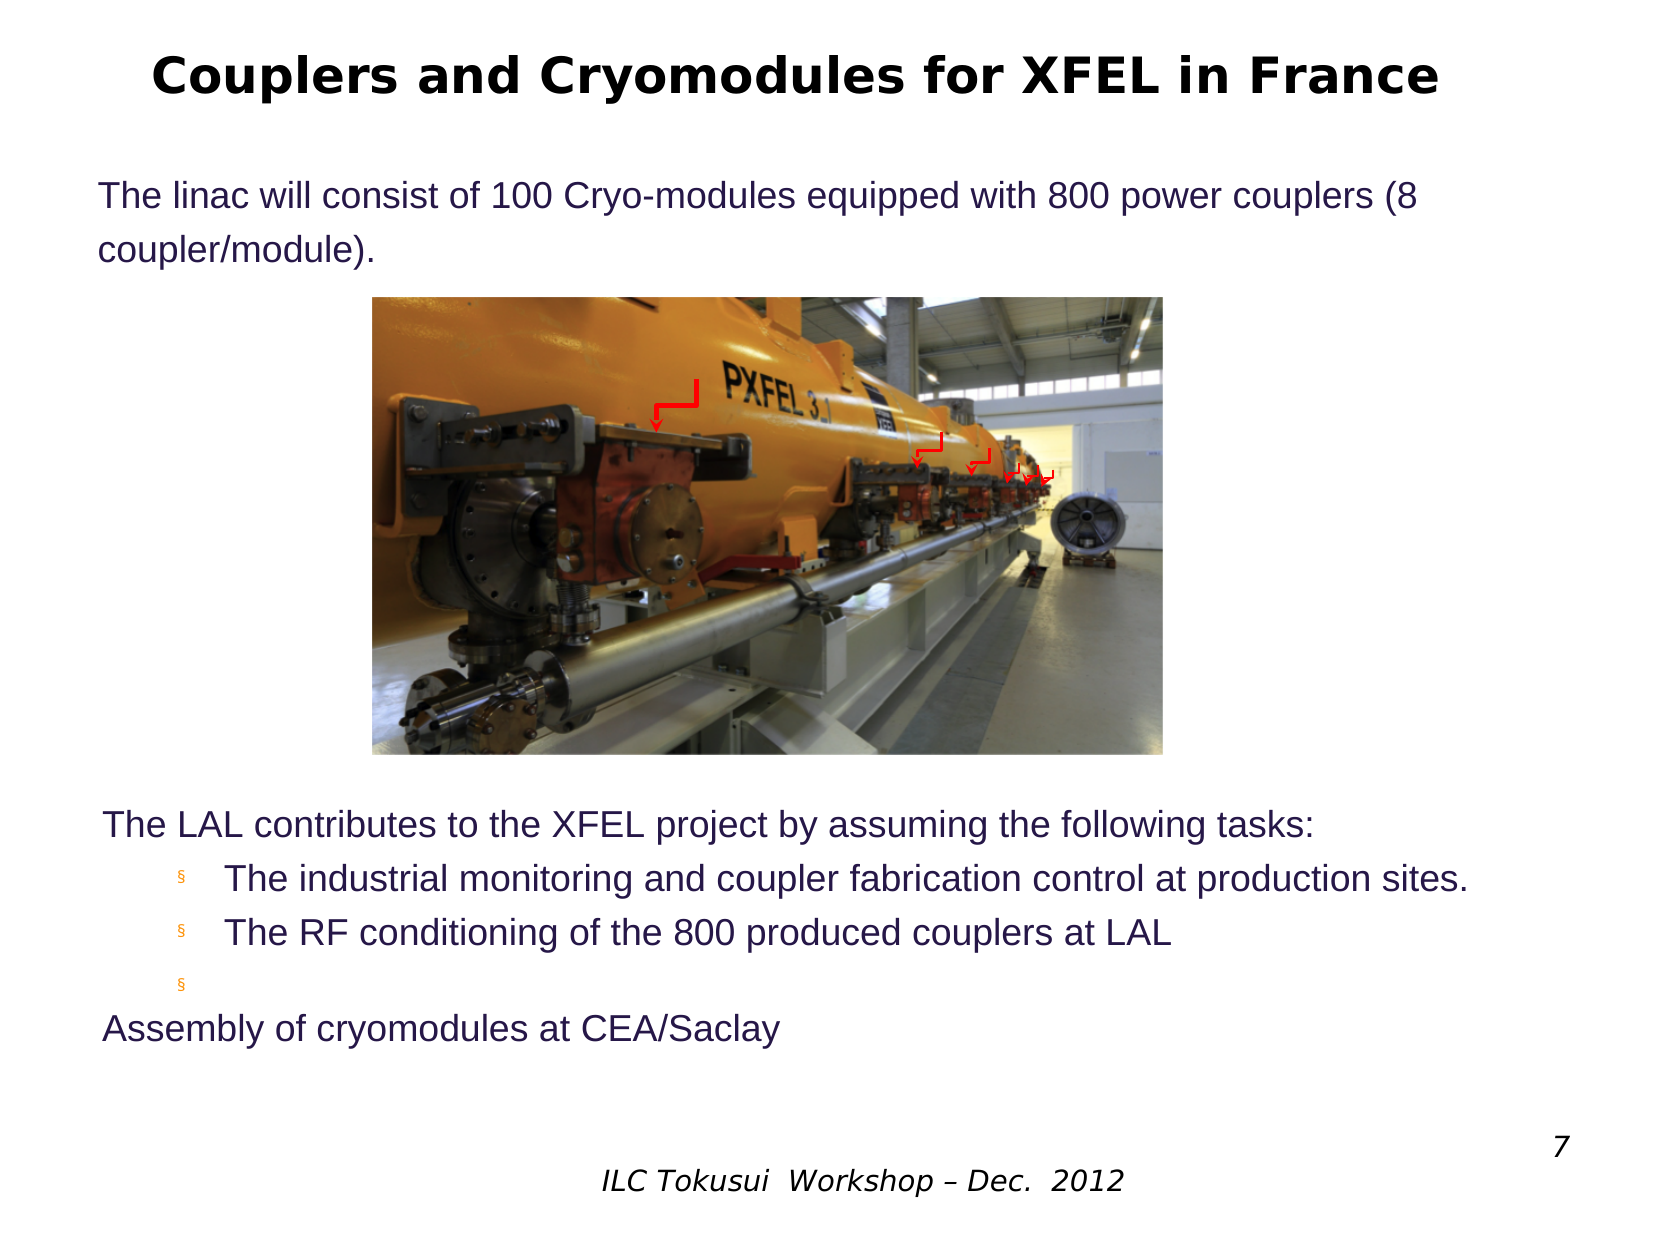

Couplers and Cryomodules for XFEL in France
The linac will consist of 100 Cryo-modules equipped with 800 power couplers (8 coupler/module).
The LAL contributes to the XFEL project by assuming the following tasks:
The industrial monitoring and coupler fabrication control at production sites.
The RF conditioning of the 800 produced couplers at LAL
Assembly of cryomodules at CEA/Saclay
FCPPL Workshop - March 2012
7